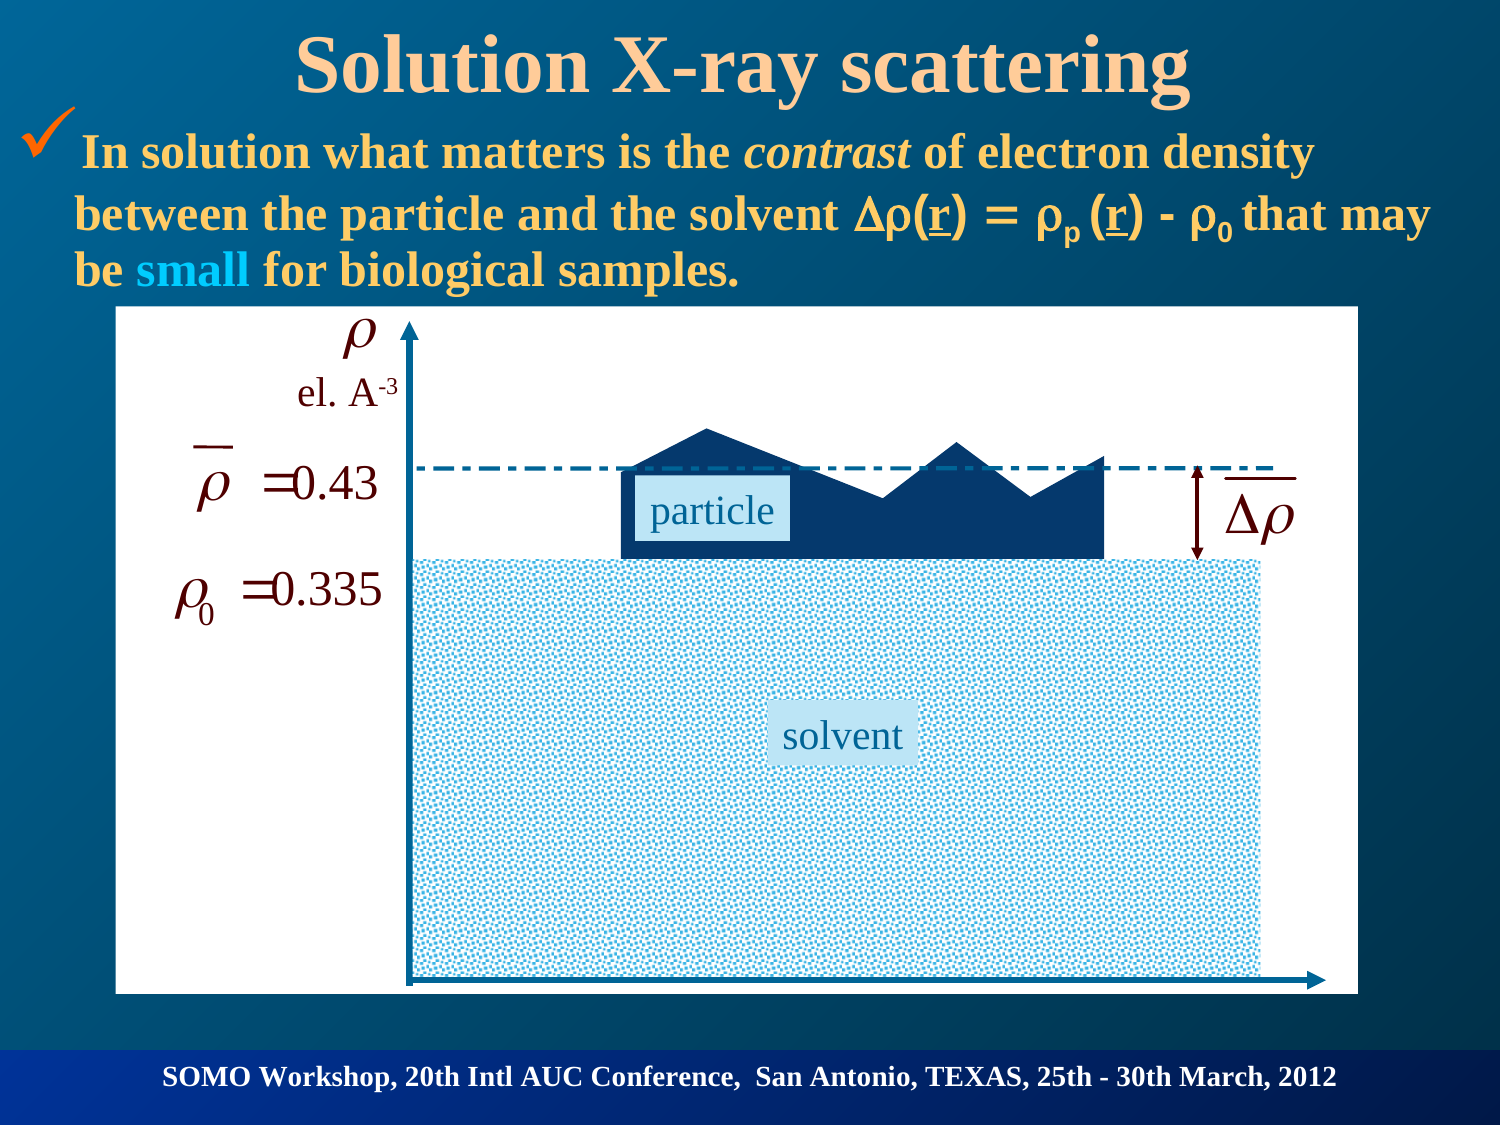

Solution X-ray scattering
In solution what matters is the contrast of electron density between the particle and the solvent (r)  p (r) - 0 that may be small for biological samples.
el. A-3


0.43
particle


0.335
0
solvent
SOMO Workshop, 20th Intl AUC Conference, San Antonio, TEXAS, 25th - 30th March, 2012